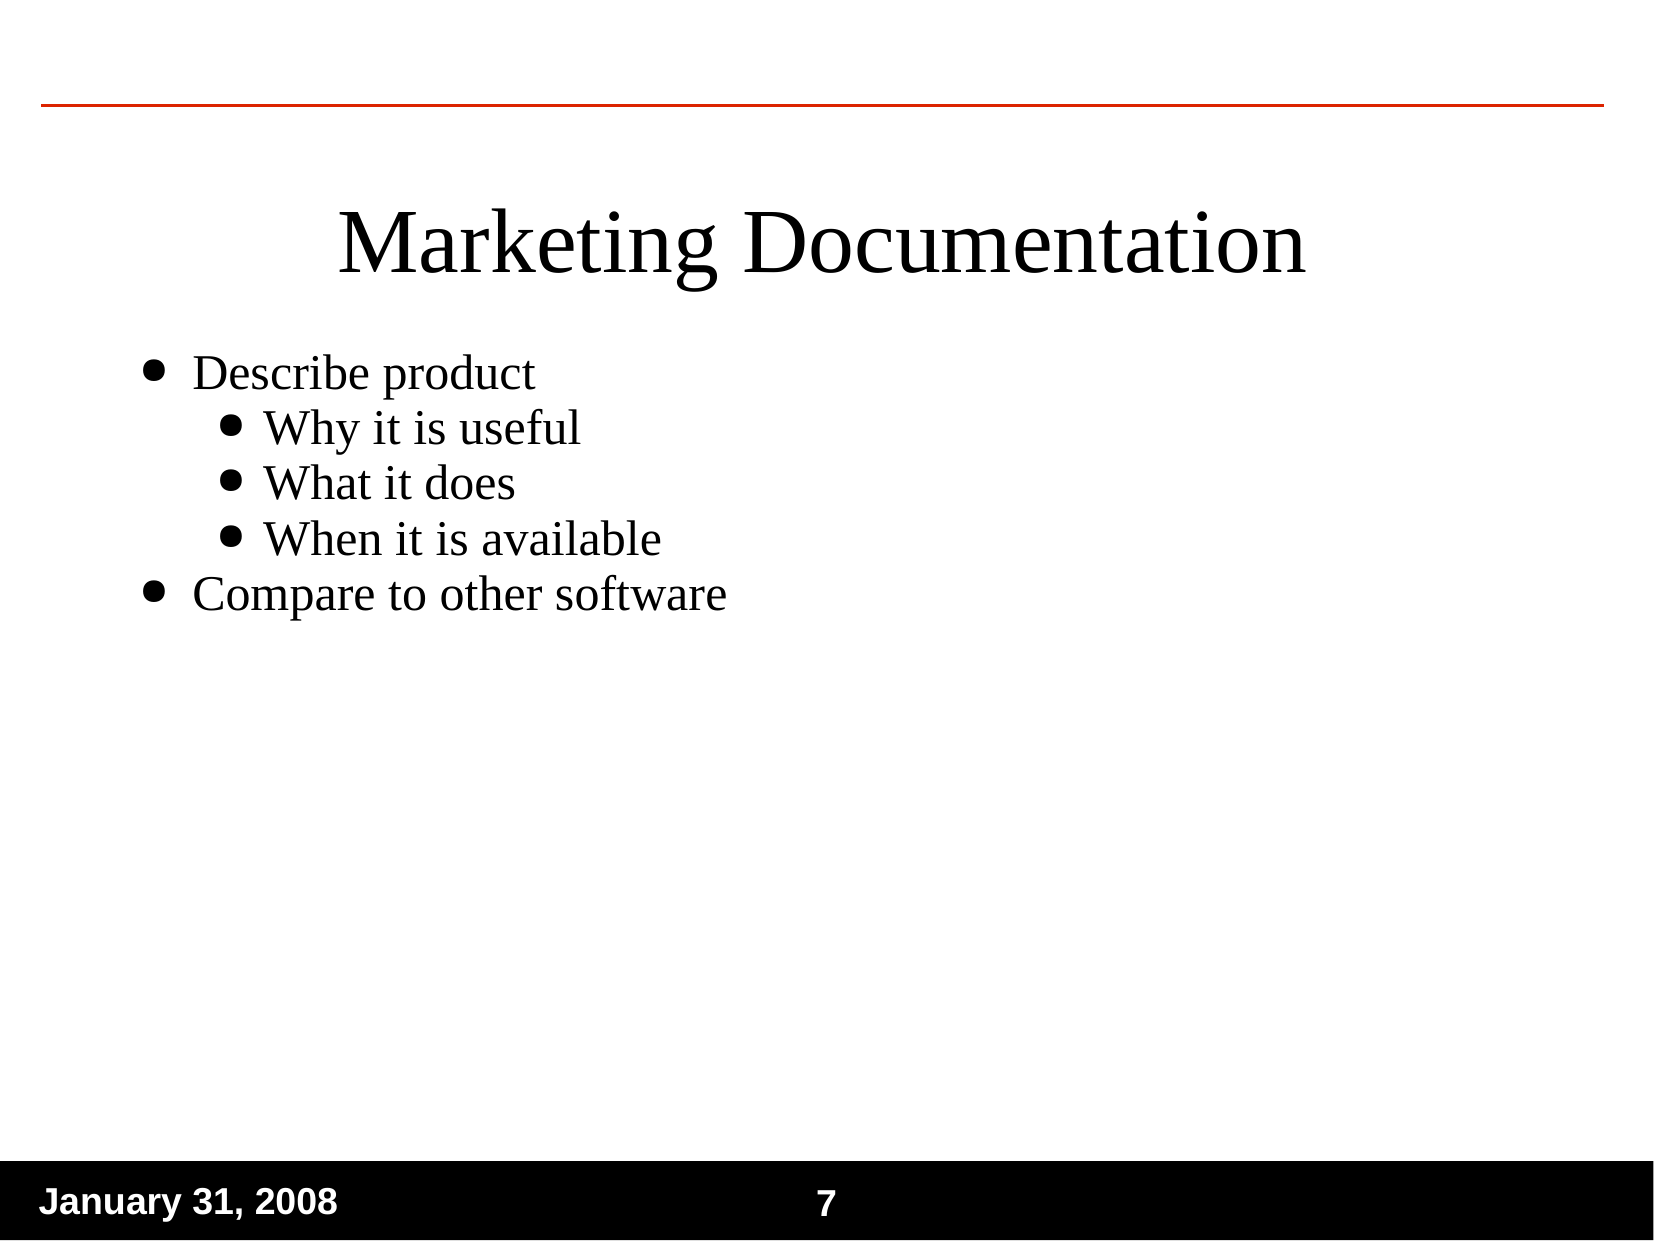

# Marketing Documentation
Describe product
Why it is useful
What it does
When it is available
Compare to other software